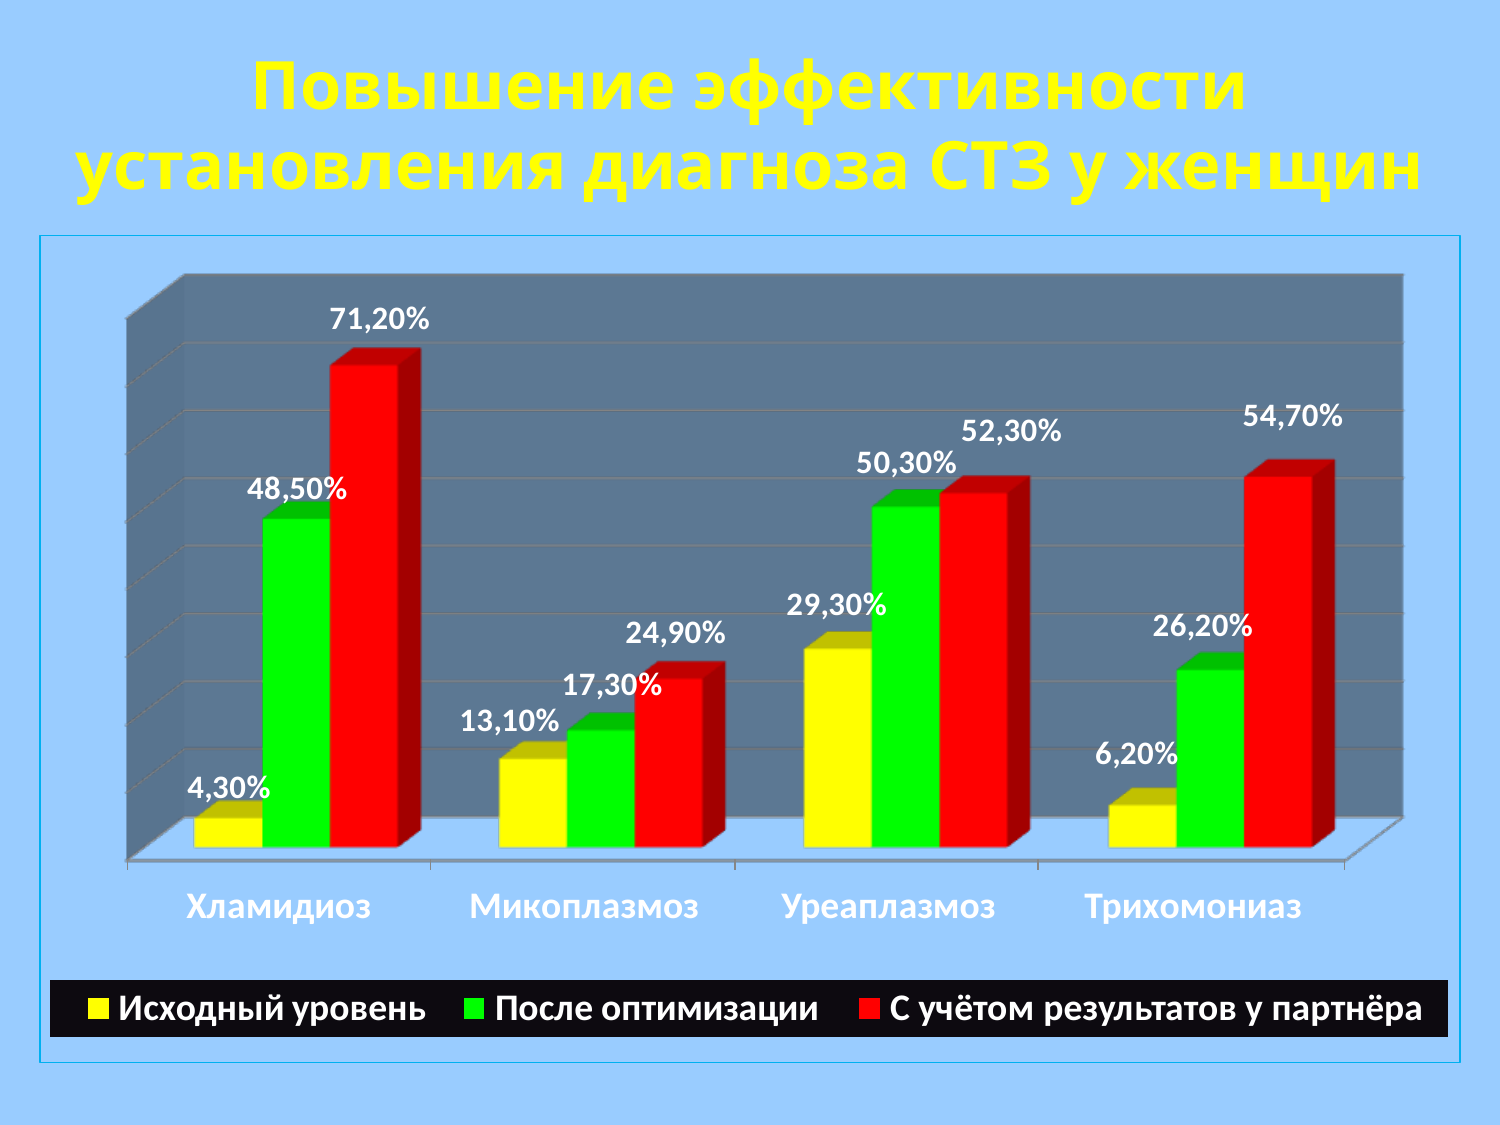

# Повышение эффективности установления диагноза СТЗ у женщин